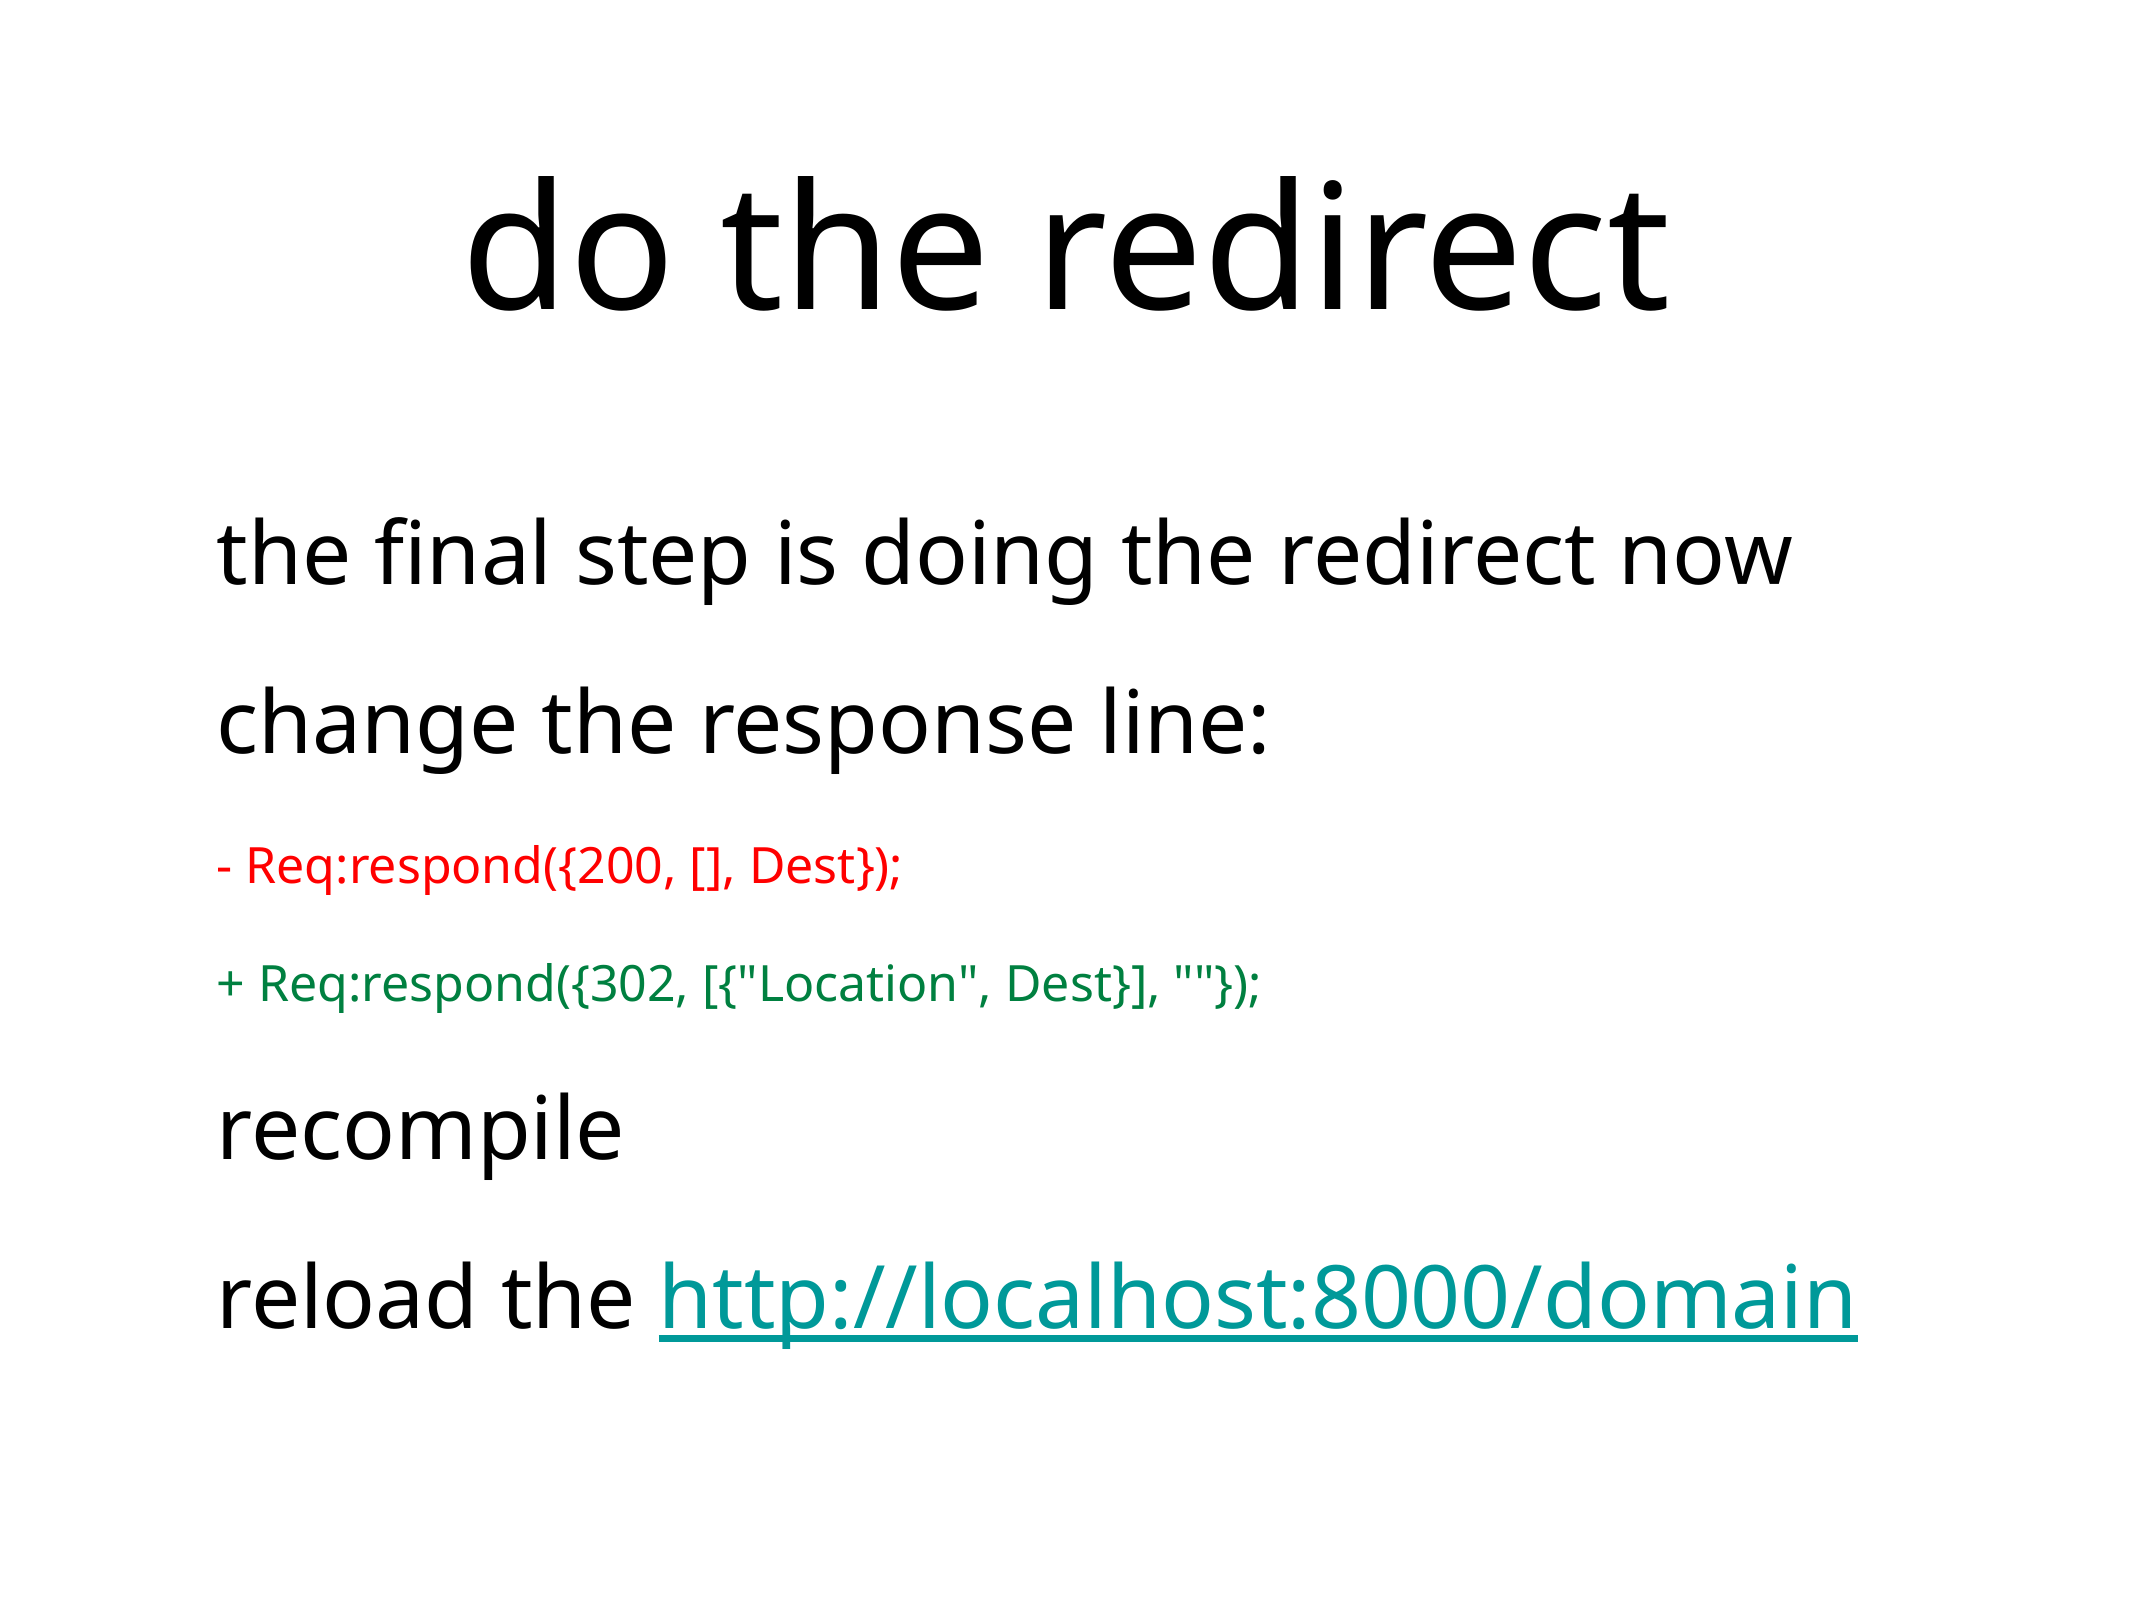

# do the redirect
the final step is doing the redirect now
change the response line:
- Req:respond({200, [], Dest});
+ Req:respond({302, [{"Location", Dest}], ""});
recompile
reload the http://localhost:8000/domain